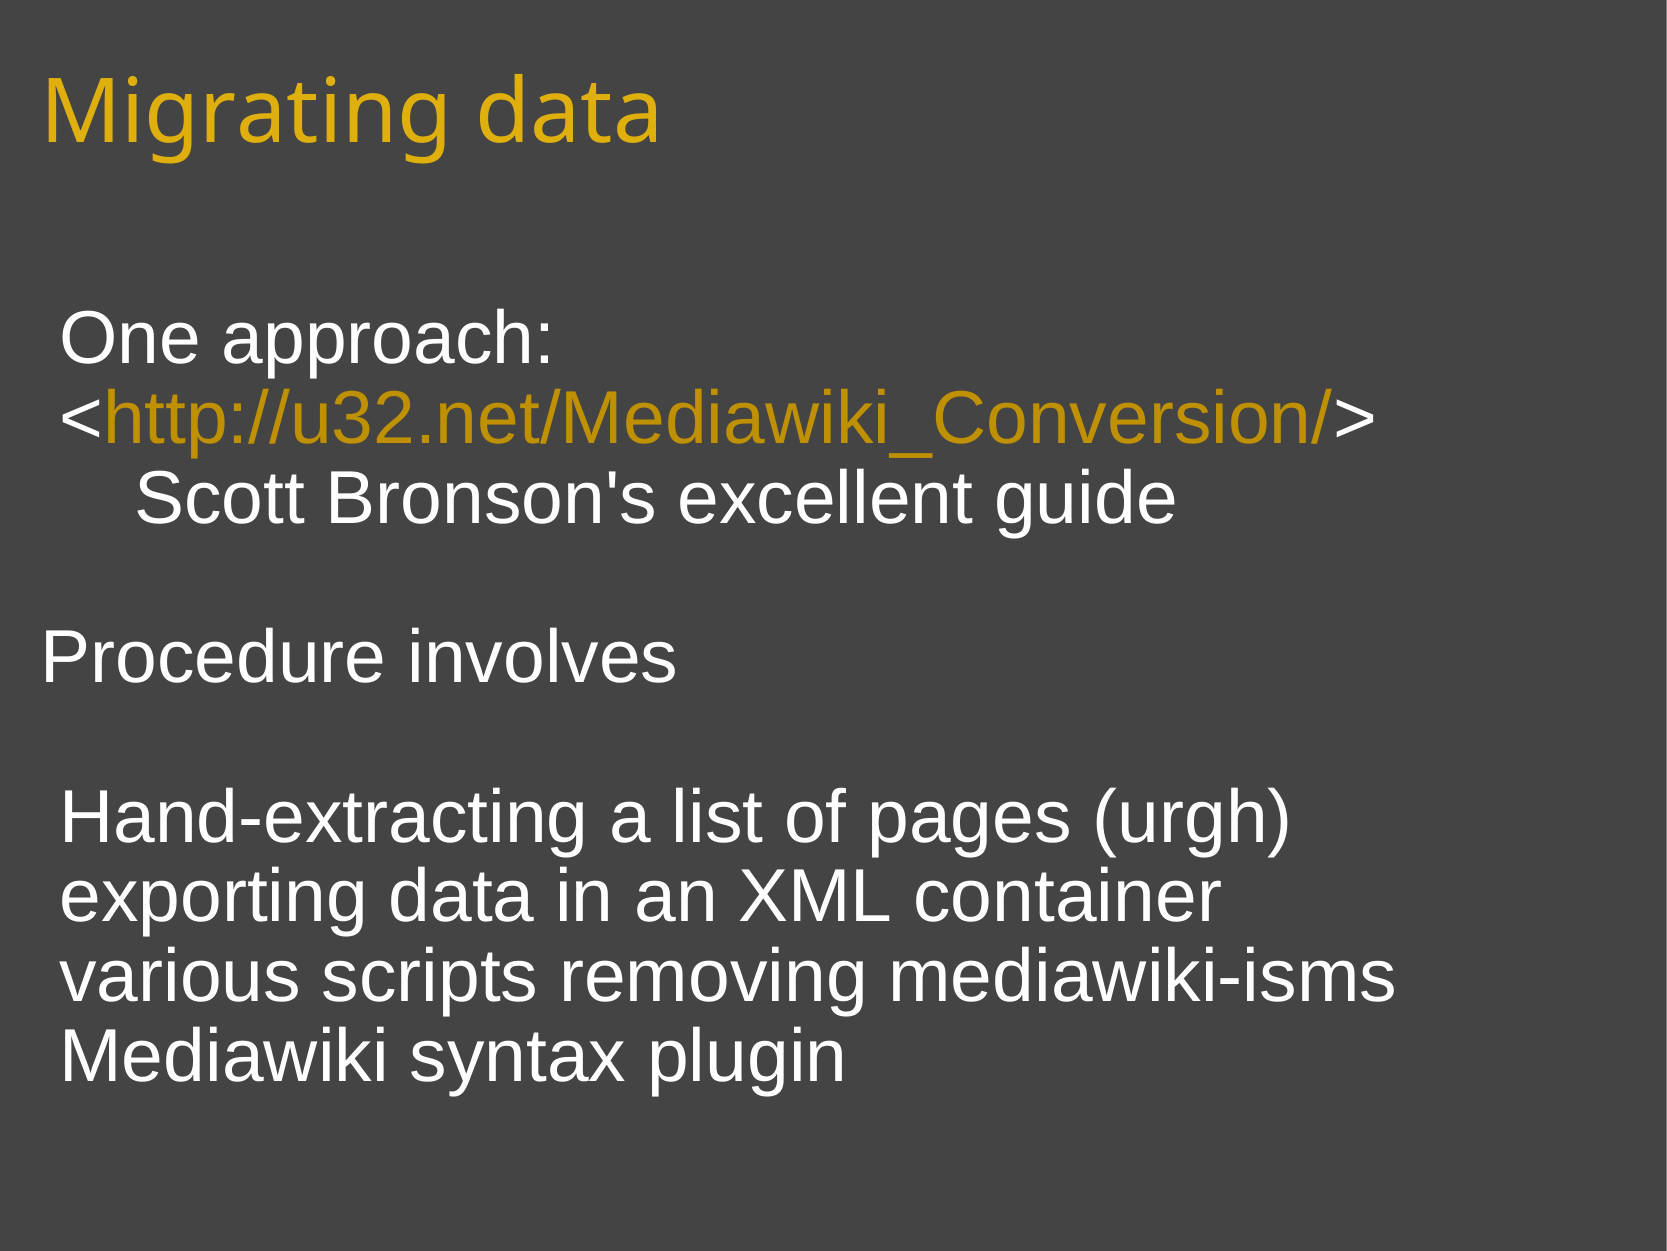

# Migrating data
One approach:
<http://u32.net/Mediawiki_Conversion/>
Scott Bronson's excellent guide
Procedure involves
Hand-extracting a list of pages (urgh)
exporting data in an XML container
various scripts removing mediawiki-isms
Mediawiki syntax plugin